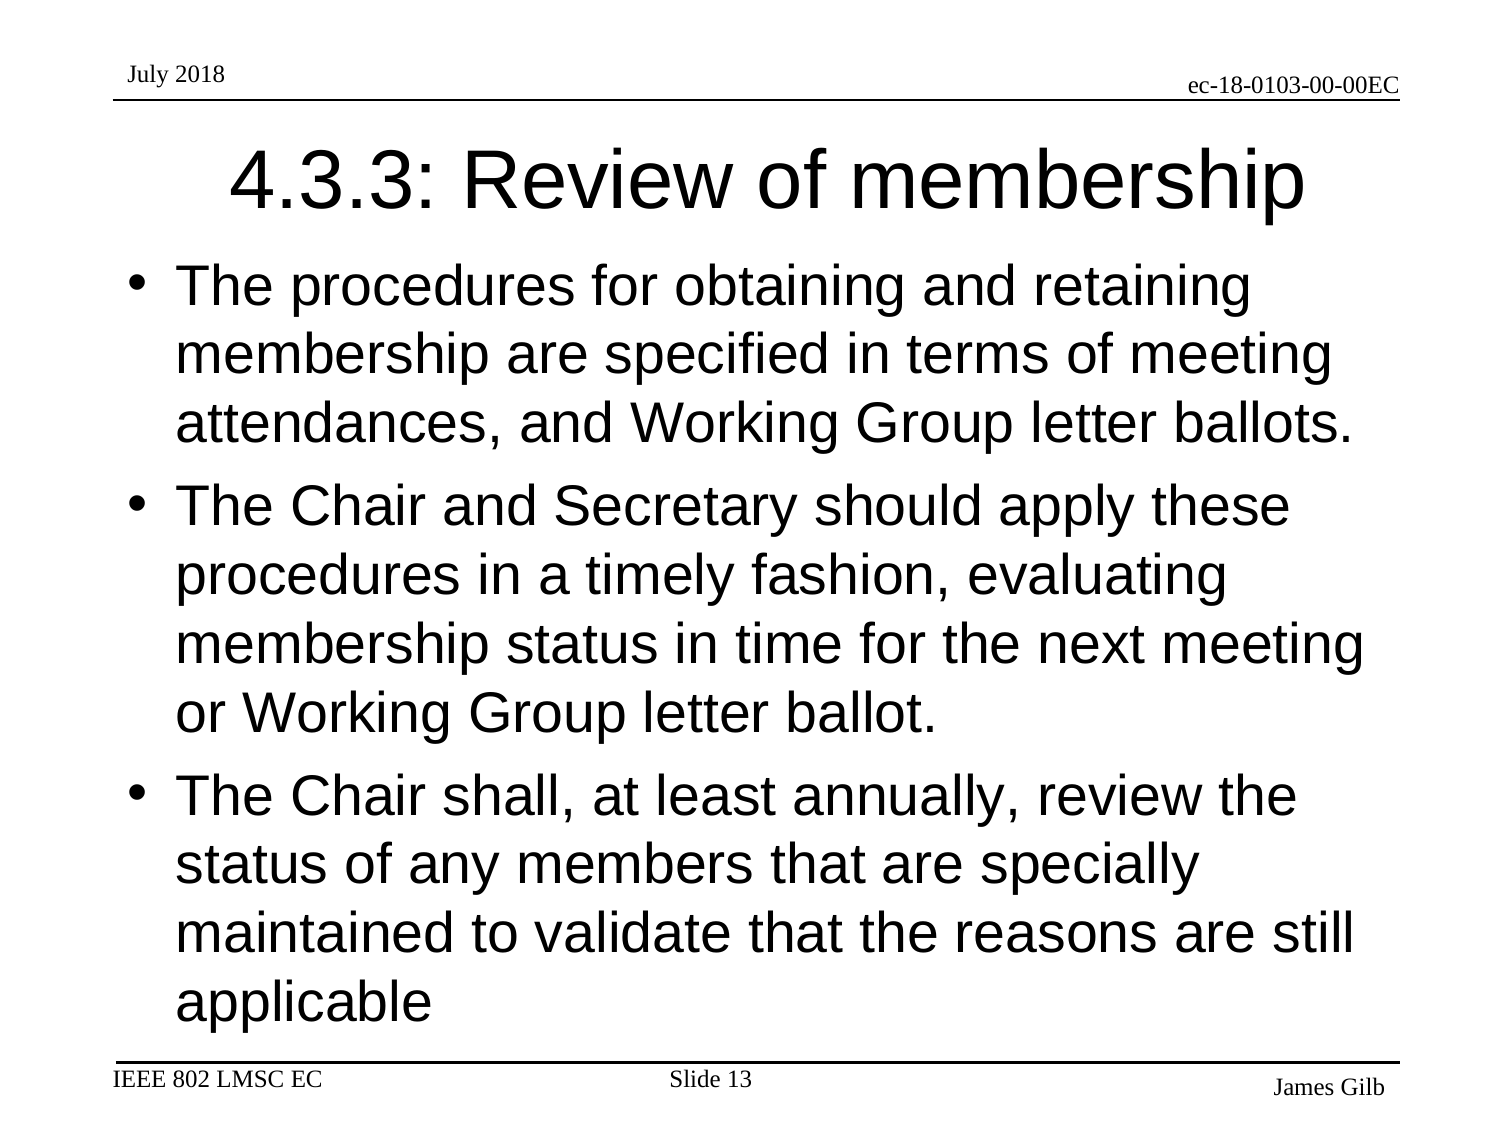

# 4.3.3: Review of membership
The procedures for obtaining and retaining membership are specified in terms of meeting attendances, and Working Group letter ballots.
The Chair and Secretary should apply these procedures in a timely fashion, evaluating membership status in time for the next meeting or Working Group letter ballot.
The Chair shall, at least annually, review the status of any members that are specially maintained to validate that the reasons are still applicable
13